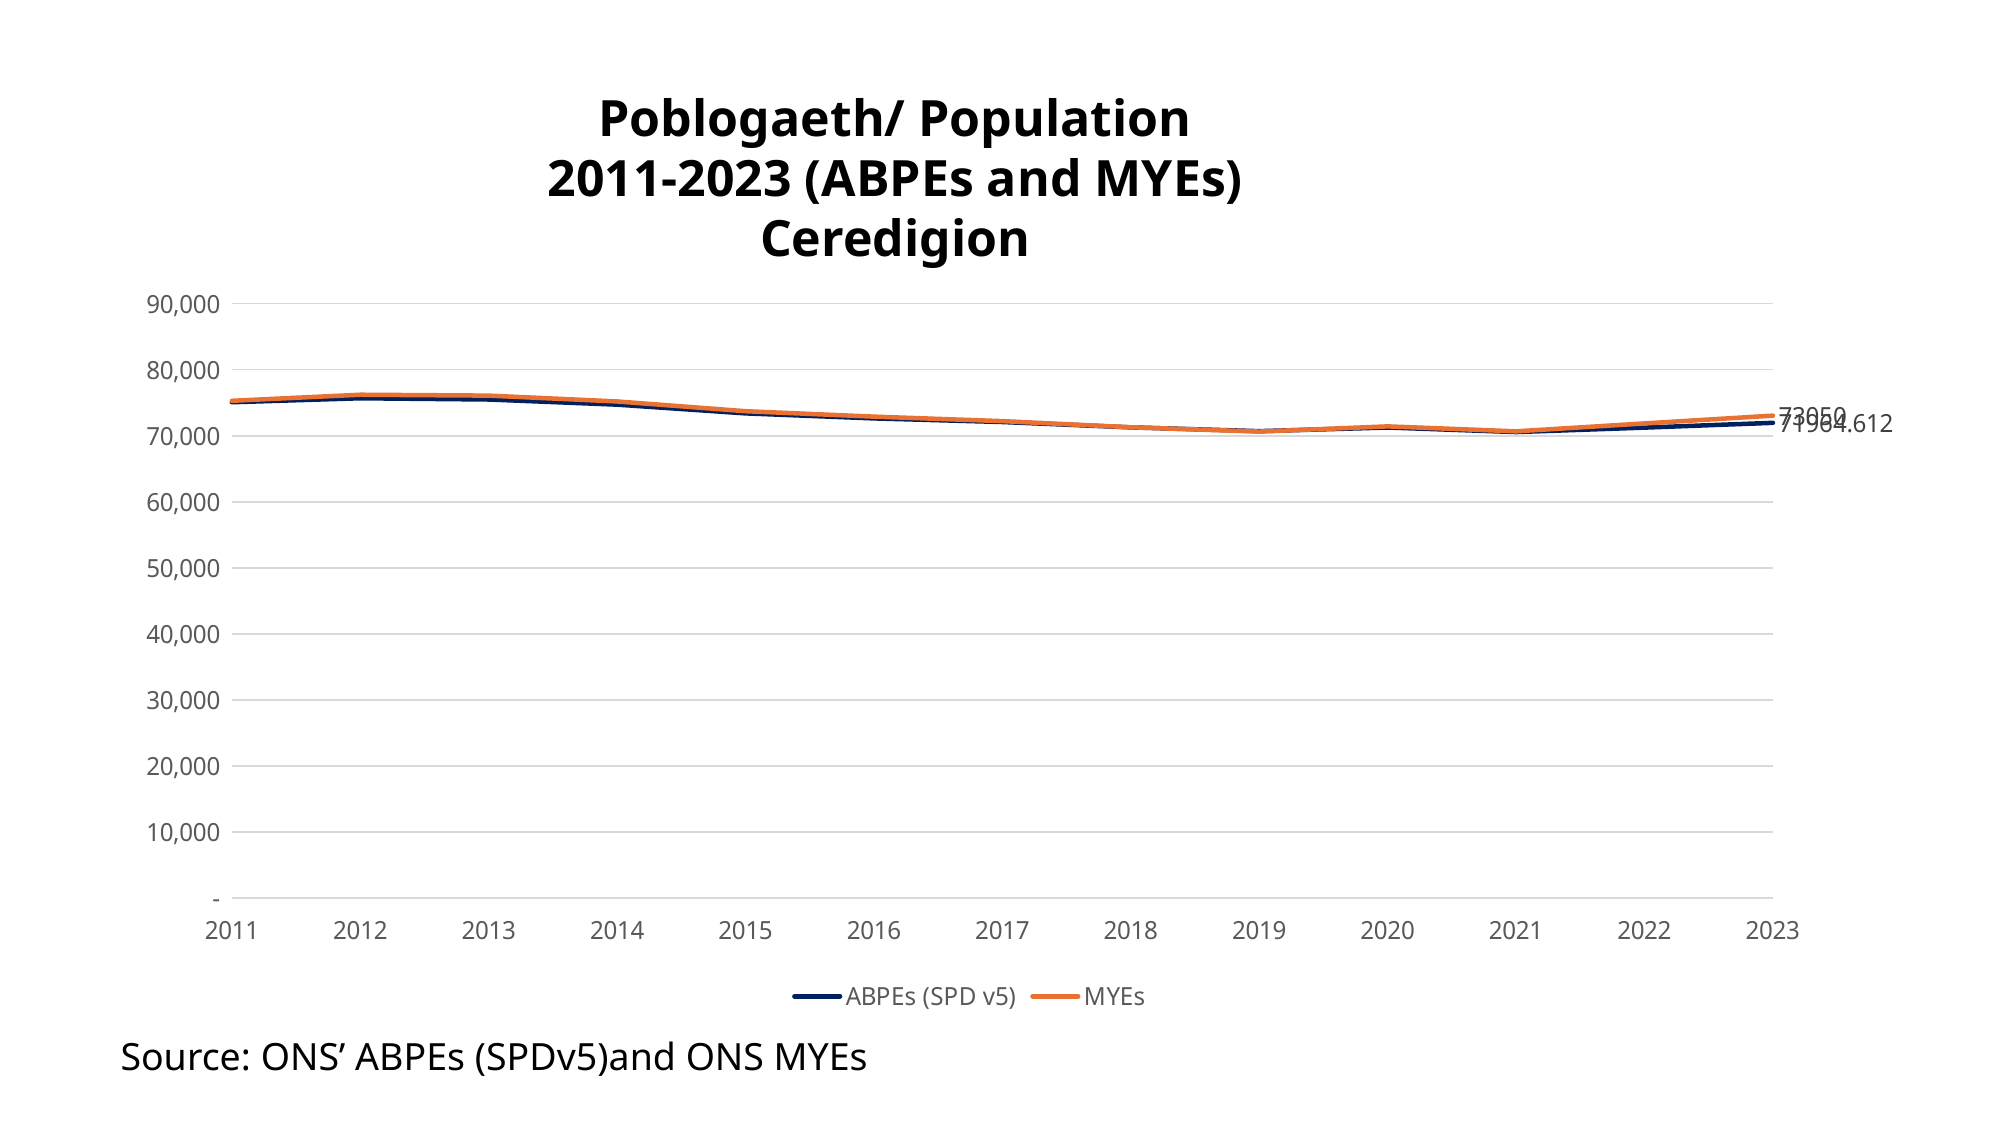

Poblogaeth/ Population
 2011-2023 (ABPEs and MYEs)
Ceredigion
### Chart
| Category | ABPEs (SPD v5) | MYEs |
|---|---|---|
| 2011 | 75079.1383 | 75293.0 |
| 2012 | 75678.0669 | 76215.0 |
| 2013 | 75497.3443 | 76087.0 |
| 2014 | 74712.3825 | 75197.0 |
| 2015 | 73394.8947 | 73724.0 |
| 2016 | 72633.5385 | 72900.0 |
| 2017 | 72083.9834 | 72220.0 |
| 2018 | 71277.0985 | 71291.0 |
| 2019 | 70704.84 | 70639.0 |
| 2020 | 71258.1179 | 71421.0 |
| 2021 | 70567.4497 | 70676.0 |
| 2022 | 71241.0432 | 71873.0 |
| 2023 | 71964.612 | 73050.0 |Source: ONS’ ABPEs (SPDv5)and ONS MYEs